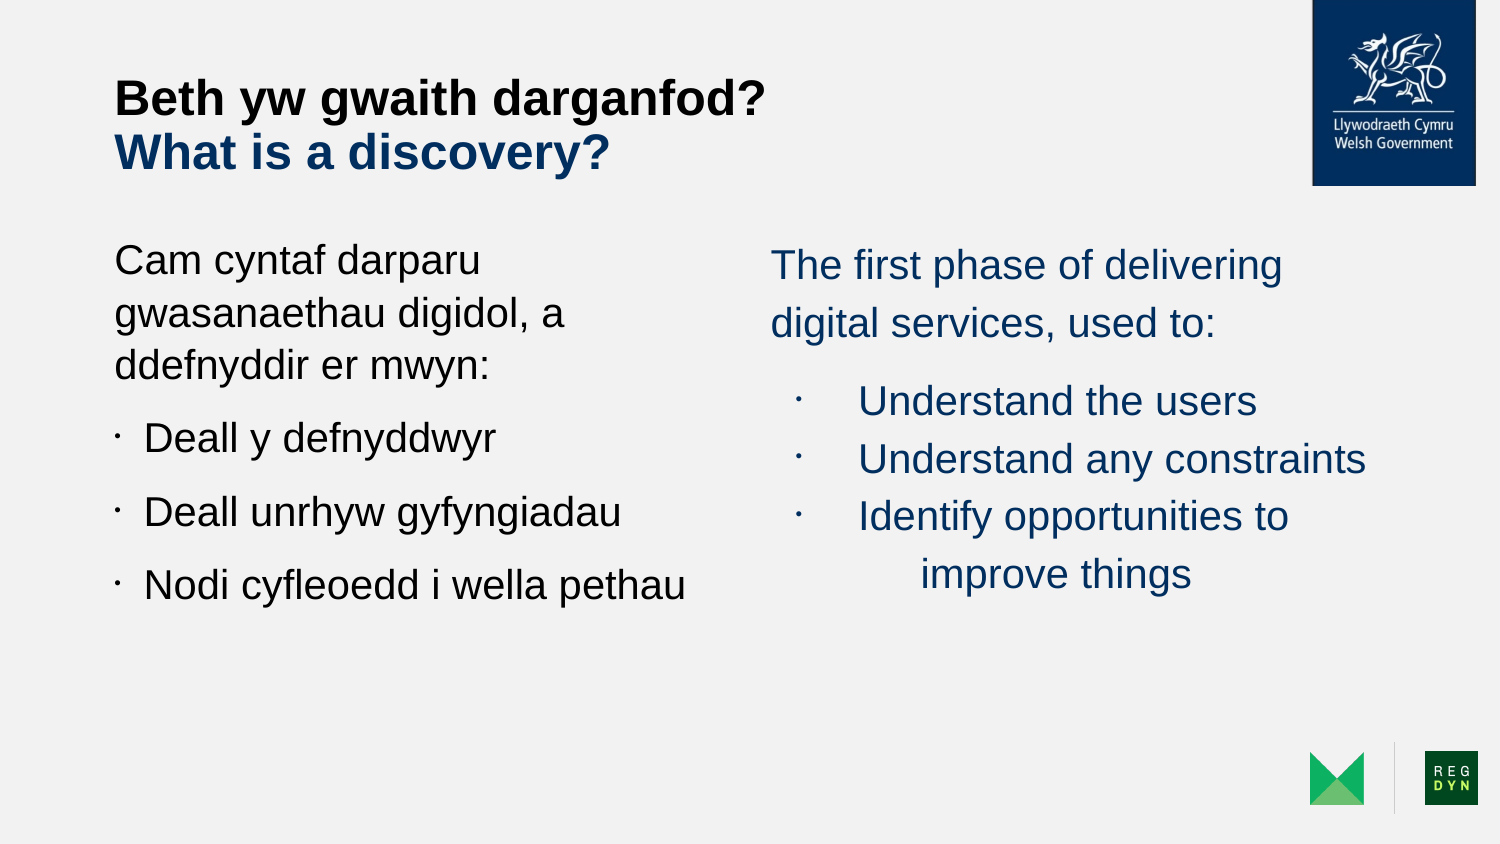

Beth yw gwaith darganfod?
What is a discovery?
Cam cyntaf darparu gwasanaethau digidol, a ddefnyddir er mwyn:
Deall y defnyddwyr
Deall unrhyw gyfyngiadau
Nodi cyfleoedd i wella pethau
# The first phase of delivering digital services, used to:
Understand the users
Understand any constraints
Identify opportunities to improve things